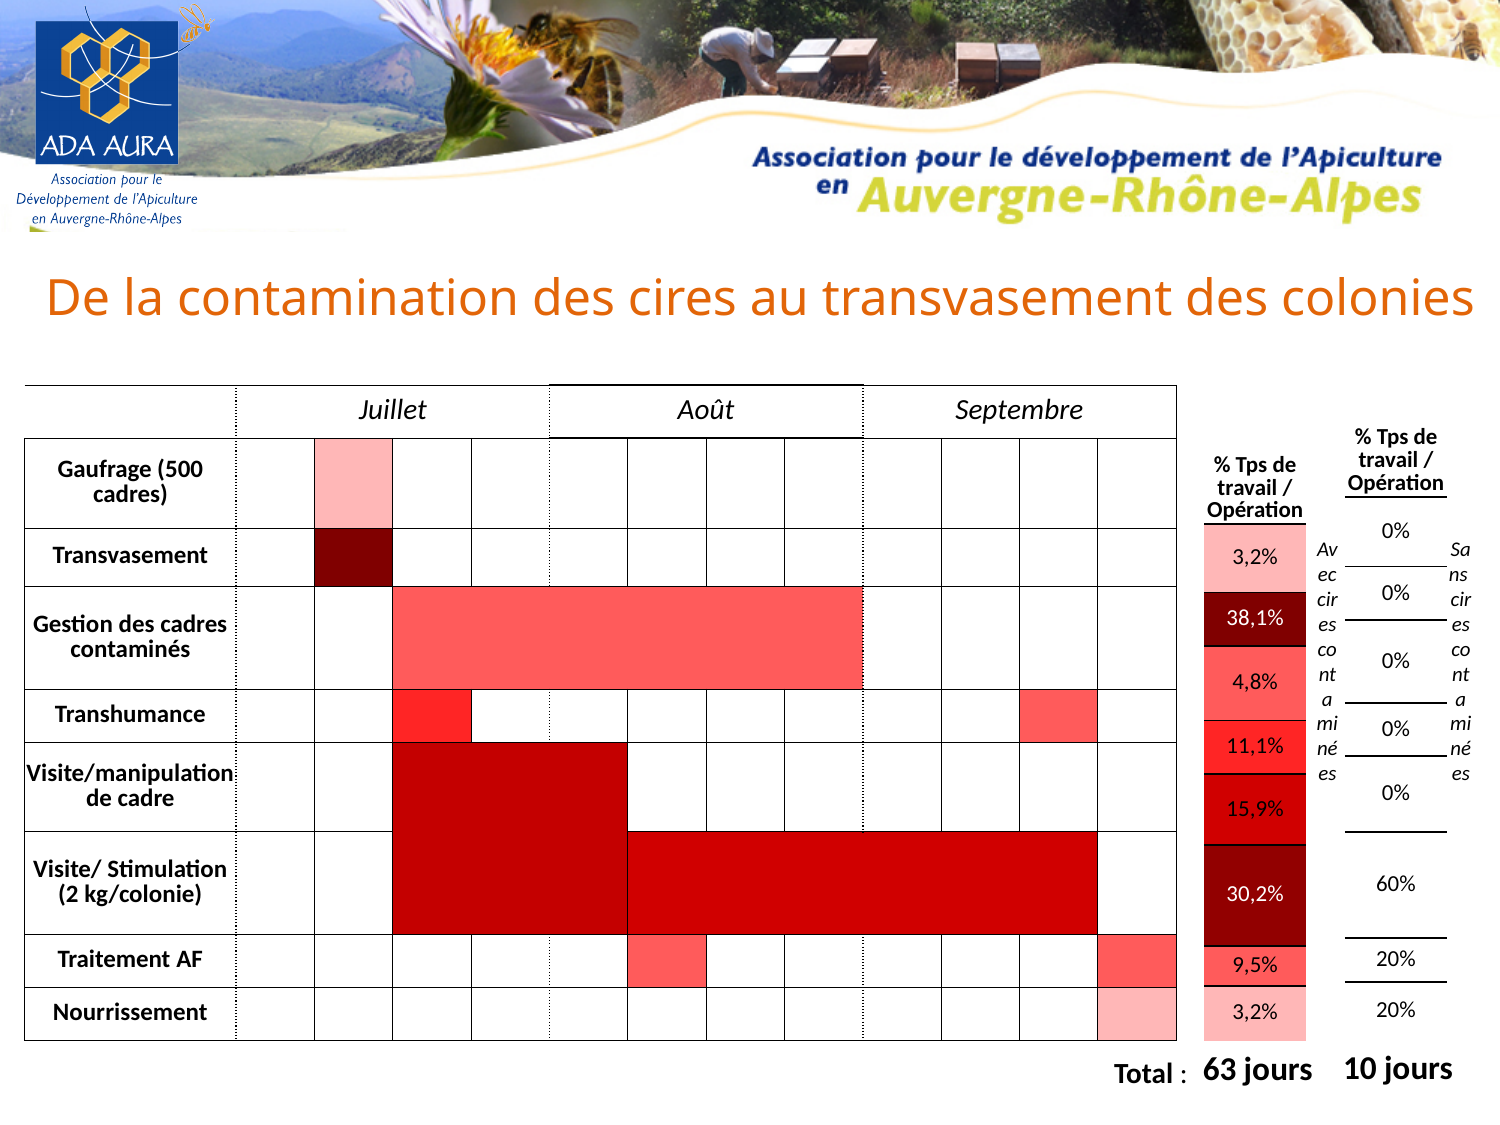

De la contamination des cires au transvasement des colonies
| % Tps de travail / Opération |
| --- |
| 0% |
| 0% |
| 0% |
| 0% |
| 0% |
| 60% |
| 20% |
| 20% |
| % Tps de travail / Opération |
| --- |
| 3,2% |
| 38,1% |
| 4,8% |
| 11,1% |
| 15,9% |
| 30,2% |
| 9,5% |
| 3,2% |
| | Juillet | | | | Août | | | | Septembre | | | |
| --- | --- | --- | --- | --- | --- | --- | --- | --- | --- | --- | --- | --- |
| Gaufrage (500 cadres) | | | | | | | | | | | | |
| Transvasement | | | | | | | | | | | | |
| Gestion des cadres contaminés | | | | | | | | | | | | |
| Transhumance | | | | | | | | | | | | |
| Visite/manipulation de cadre | | | | | | | | | | | | |
| Visite/ Stimulation (2 kg/colonie) | | | | | | | | | | | | |
| Traitement AF | | | | | | | | | | | | |
| Nourrissement | | | | | | | | | | | | |
Avec cires contaminées
Sans cires contaminées
10 jours
63 jours
Total :